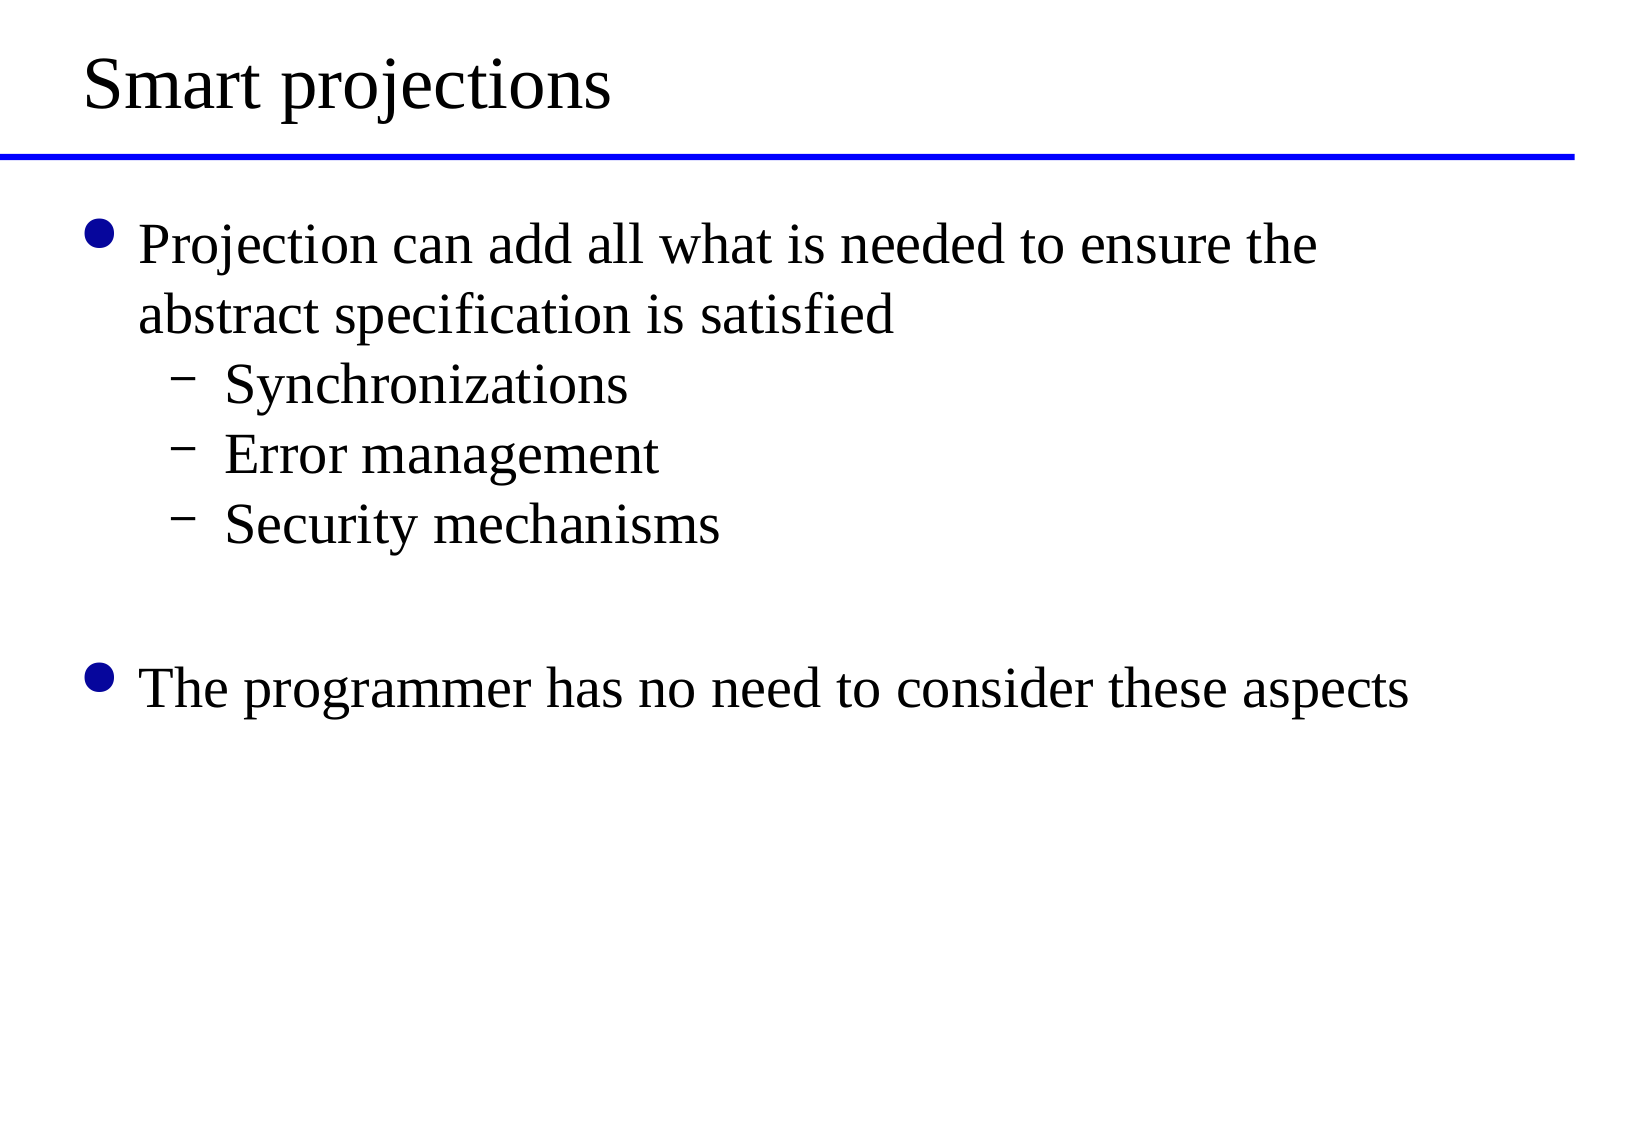

# Smart projections
Projection can add all what is needed to ensure the abstract specification is satisfied
Synchronizations
Error management
Security mechanisms
The programmer has no need to consider these aspects